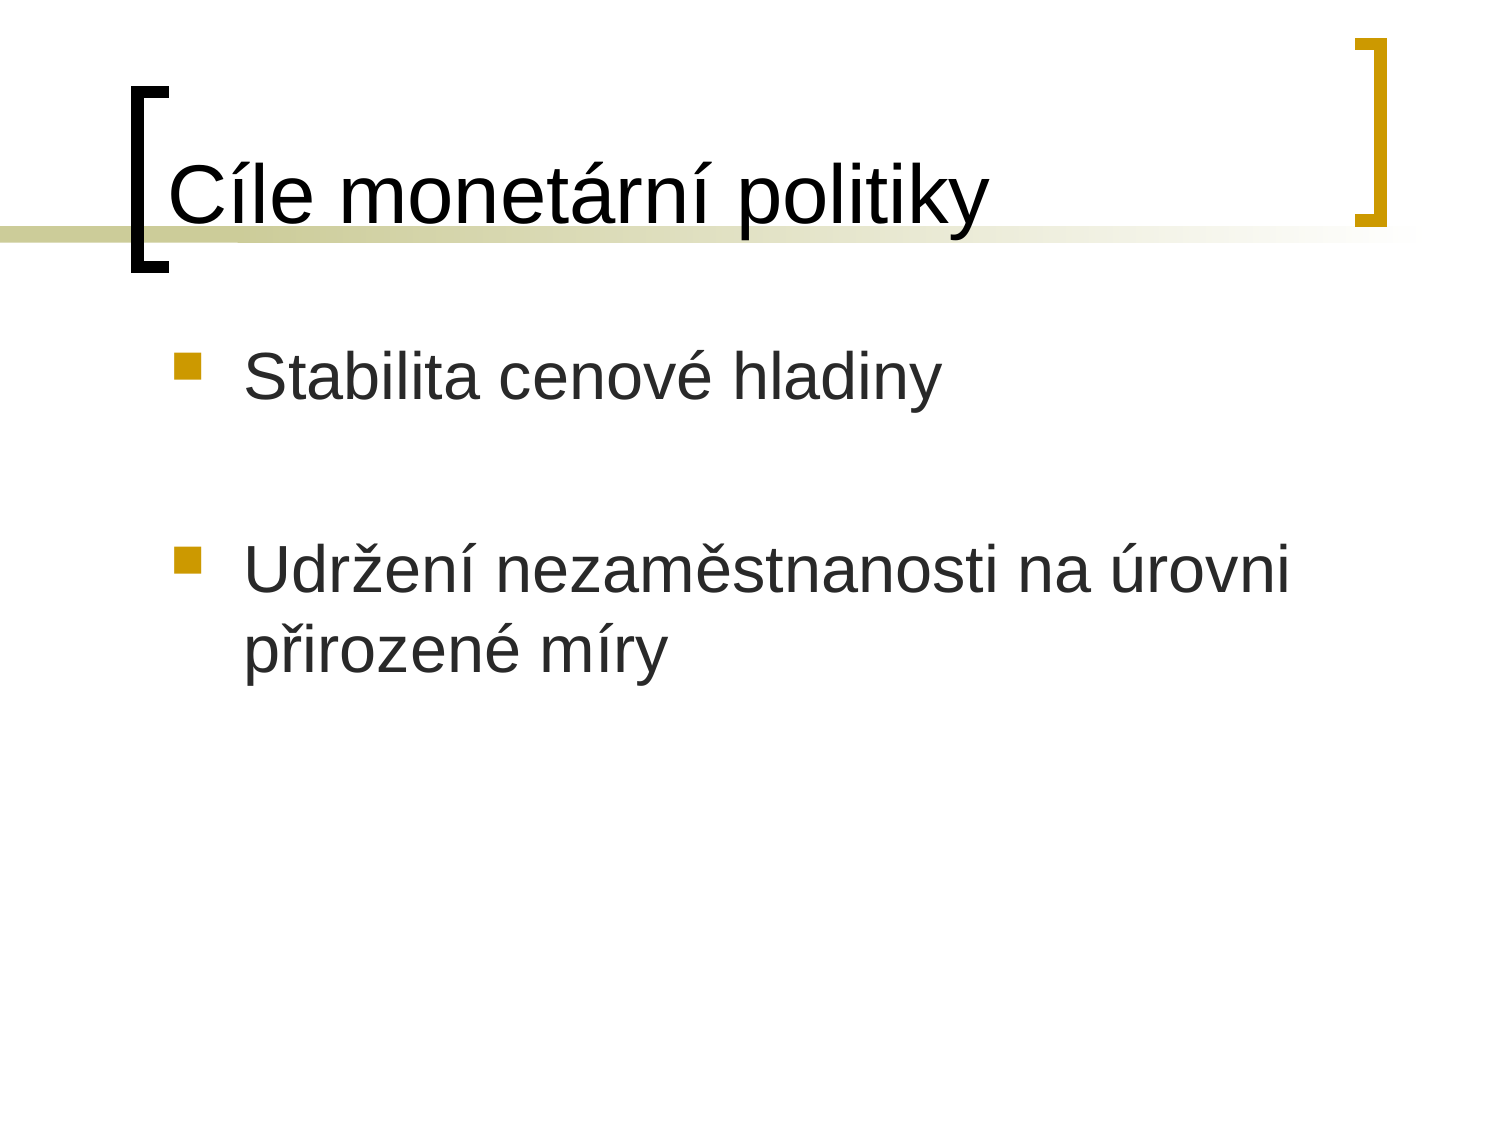

# Cíle monetární politiky
Stabilita cenové hladiny
Udržení nezaměstnanosti na úrovni přirozené míry